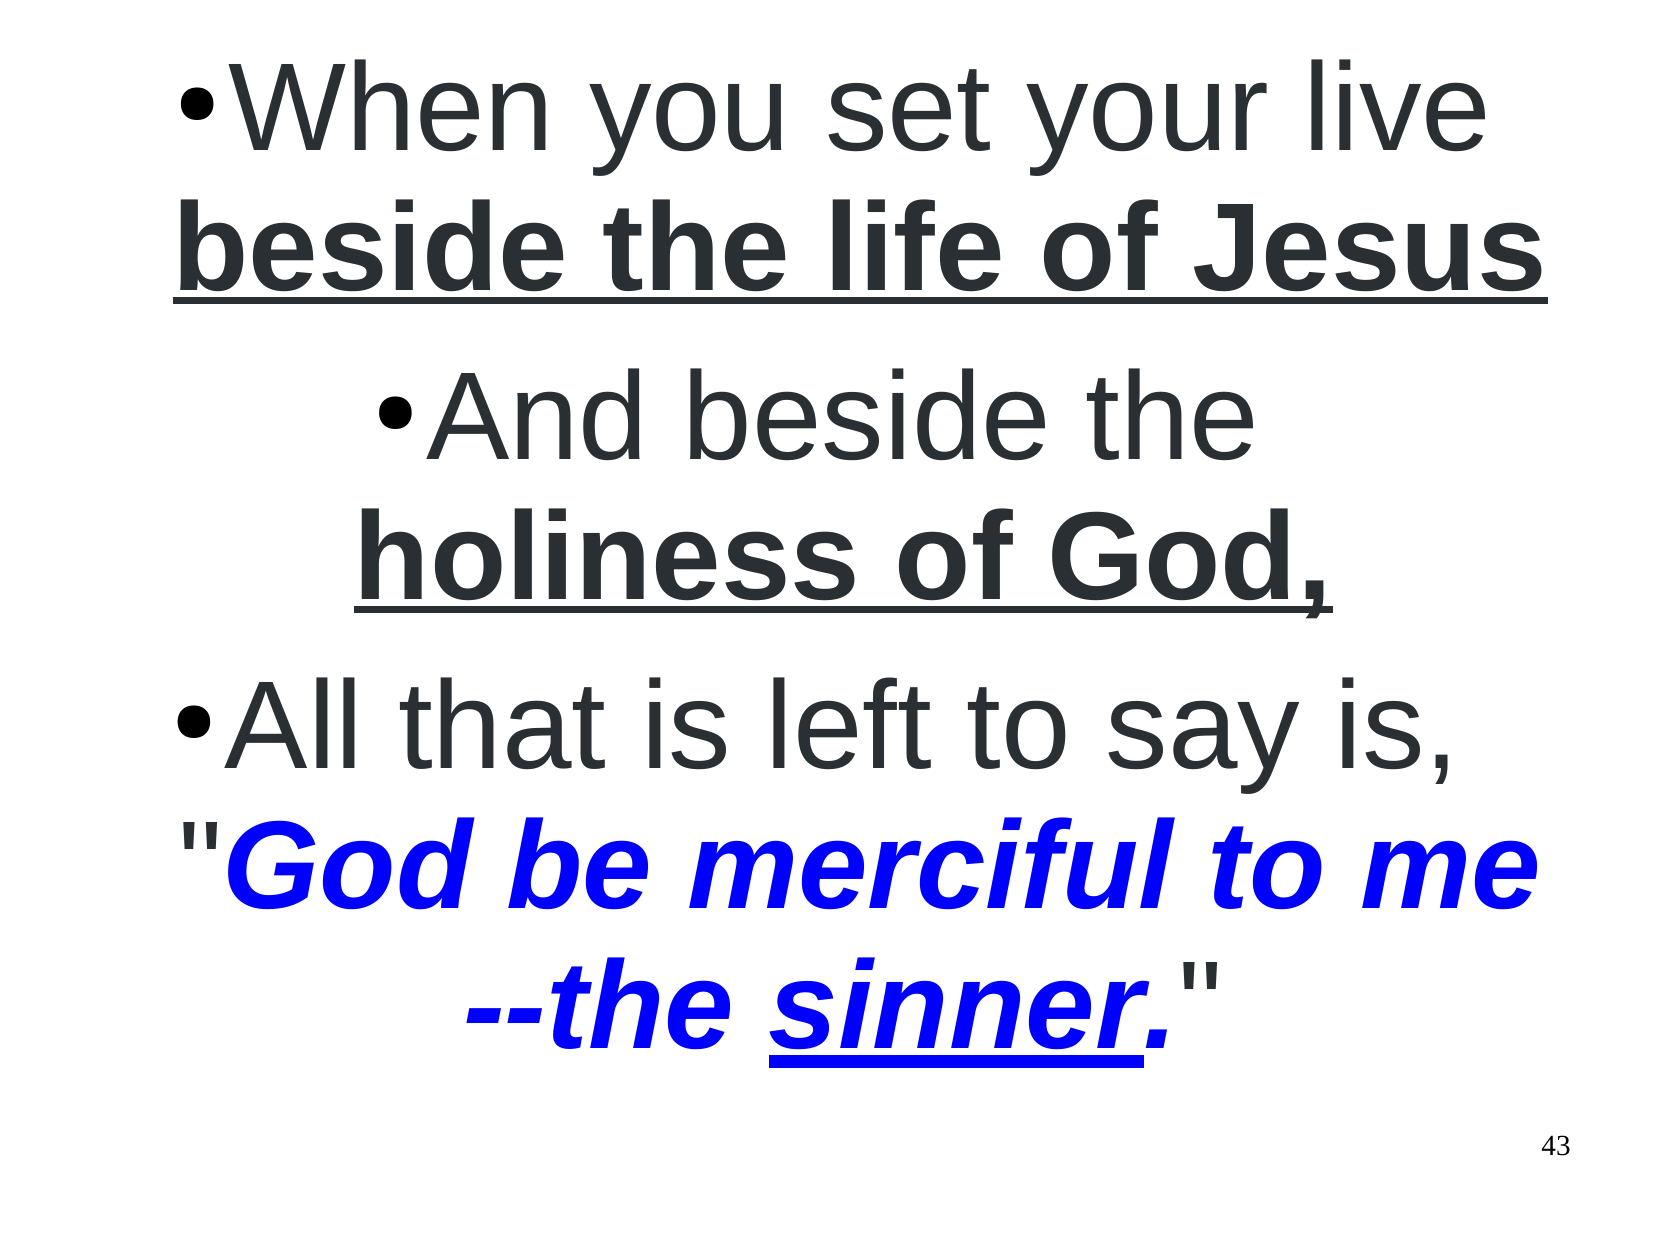

# When you set your live beside the life of Jesus
And beside the
holiness of God,
All that is left to say is,
"God be merciful to me
--the sinner."
43